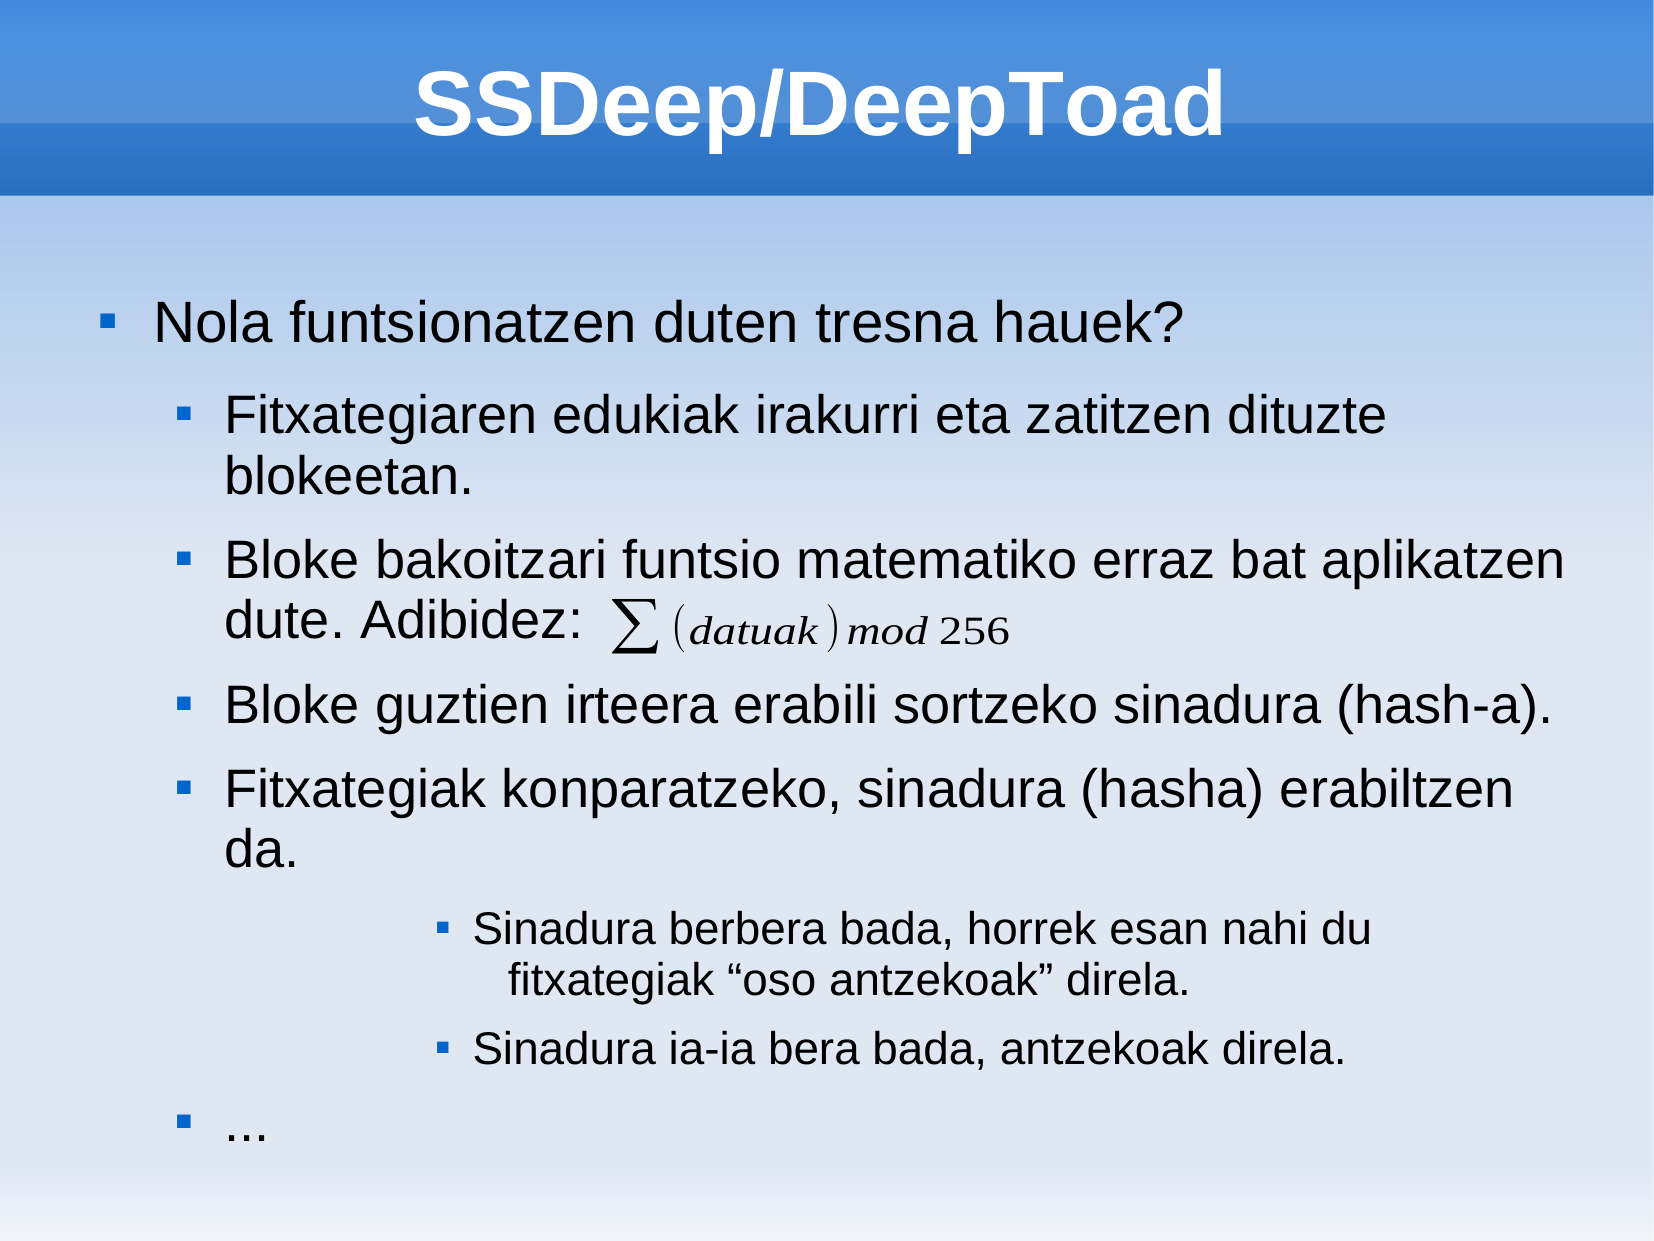

# SSDeep/DeepToad
Nola funtsionatzen duten tresna hauek?
Fitxategiaren edukiak irakurri eta zatitzen dituzte blokeetan.
Bloke bakoitzari funtsio matematiko erraz bat aplikatzen dute. Adibidez:
Bloke guztien irteera erabili sortzeko sinadura (hash-a).
Fitxategiak konparatzeko, sinadura (hasha) erabiltzen da.
Sinadura berbera bada, horrek esan nahi du fitxategiak “oso antzekoak” direla.
Sinadura ia-ia bera bada, antzekoak direla.
...
∑
datuak
mod
256
(
)